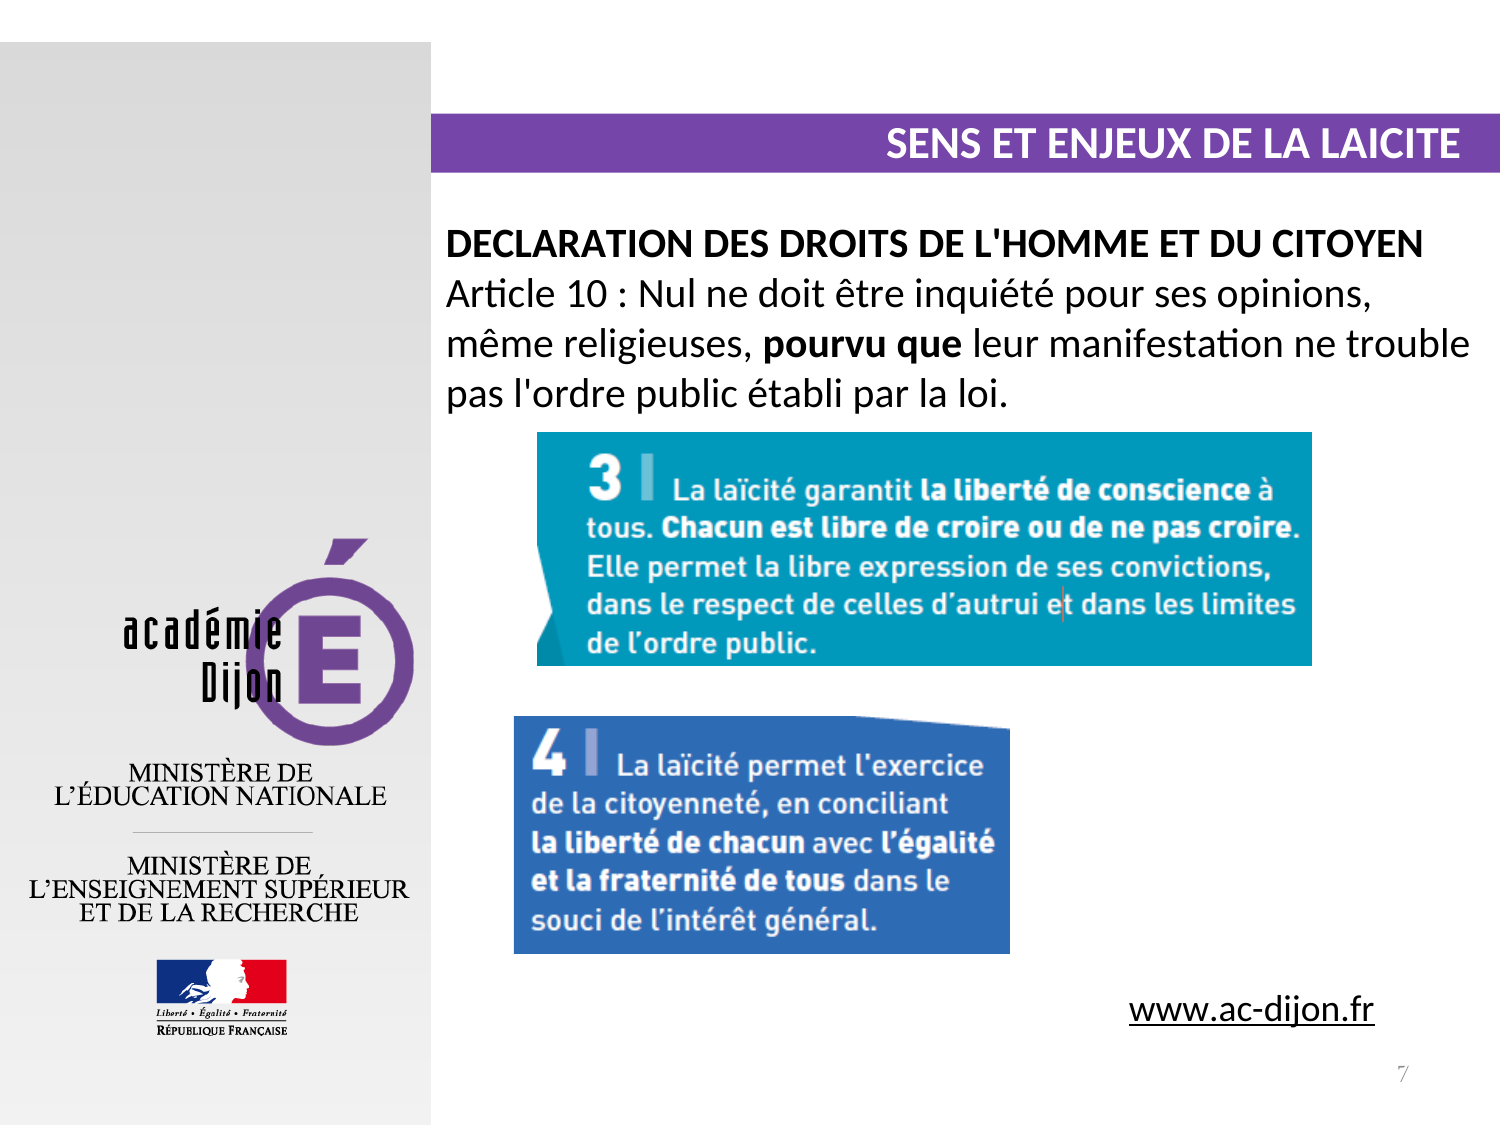

SENS ET ENJEUX DE LA LAICITE
DECLARATION DES DROITS DE L'HOMME ET DU CITOYEN Article 10 : Nul ne doit être inquiété pour ses opinions, même religieuses, pourvu que leur manifestation ne trouble pas l'ordre public établi par la loi.
7